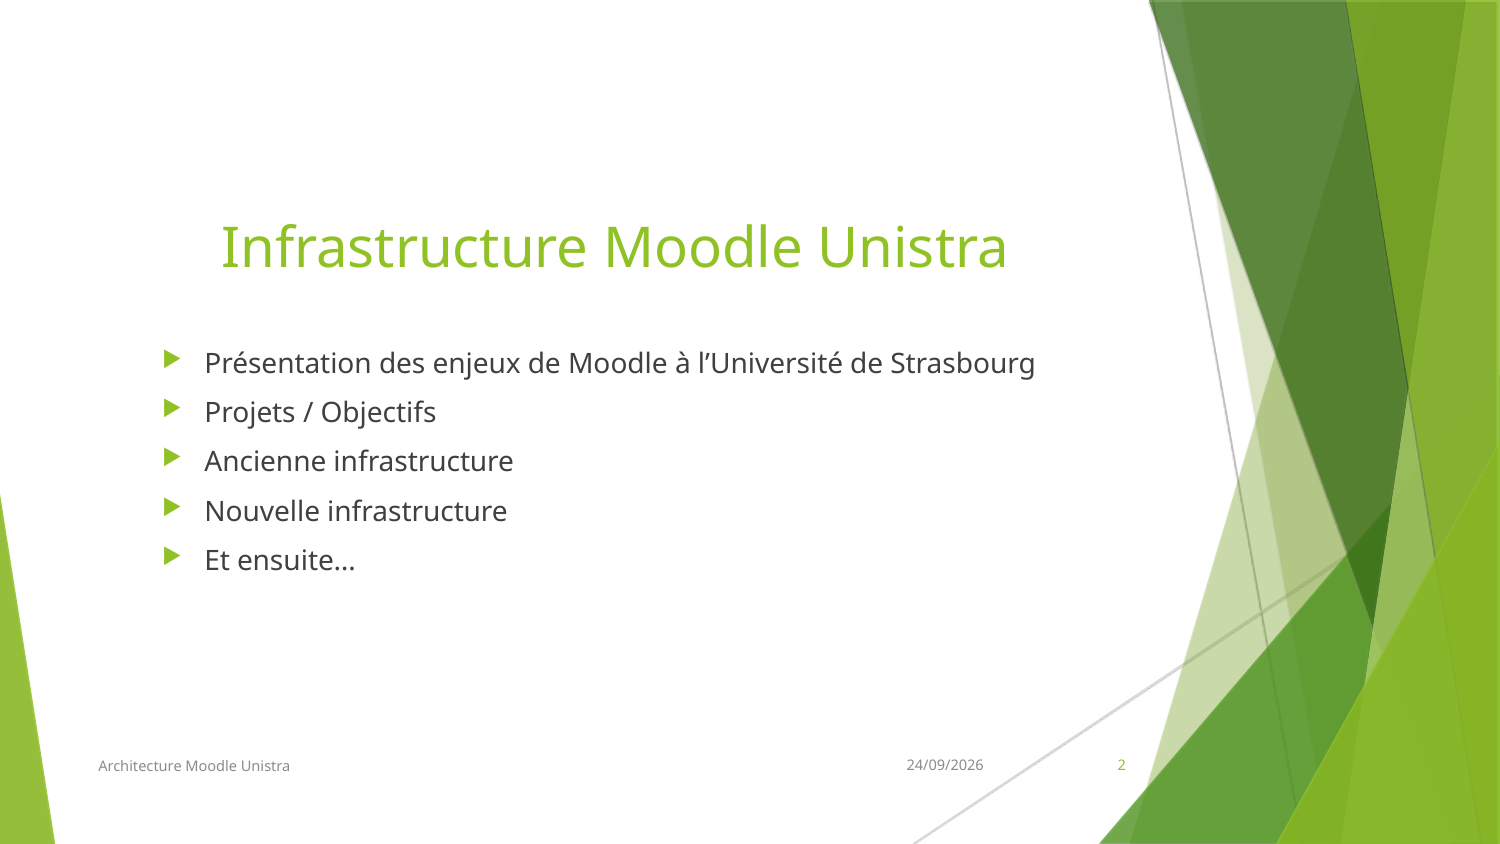

# Infrastructure Moodle Unistra
Présentation des enjeux de Moodle à l’Université de Strasbourg
Projets / Objectifs
Ancienne infrastructure
Nouvelle infrastructure
Et ensuite…
Architecture Moodle Unistra